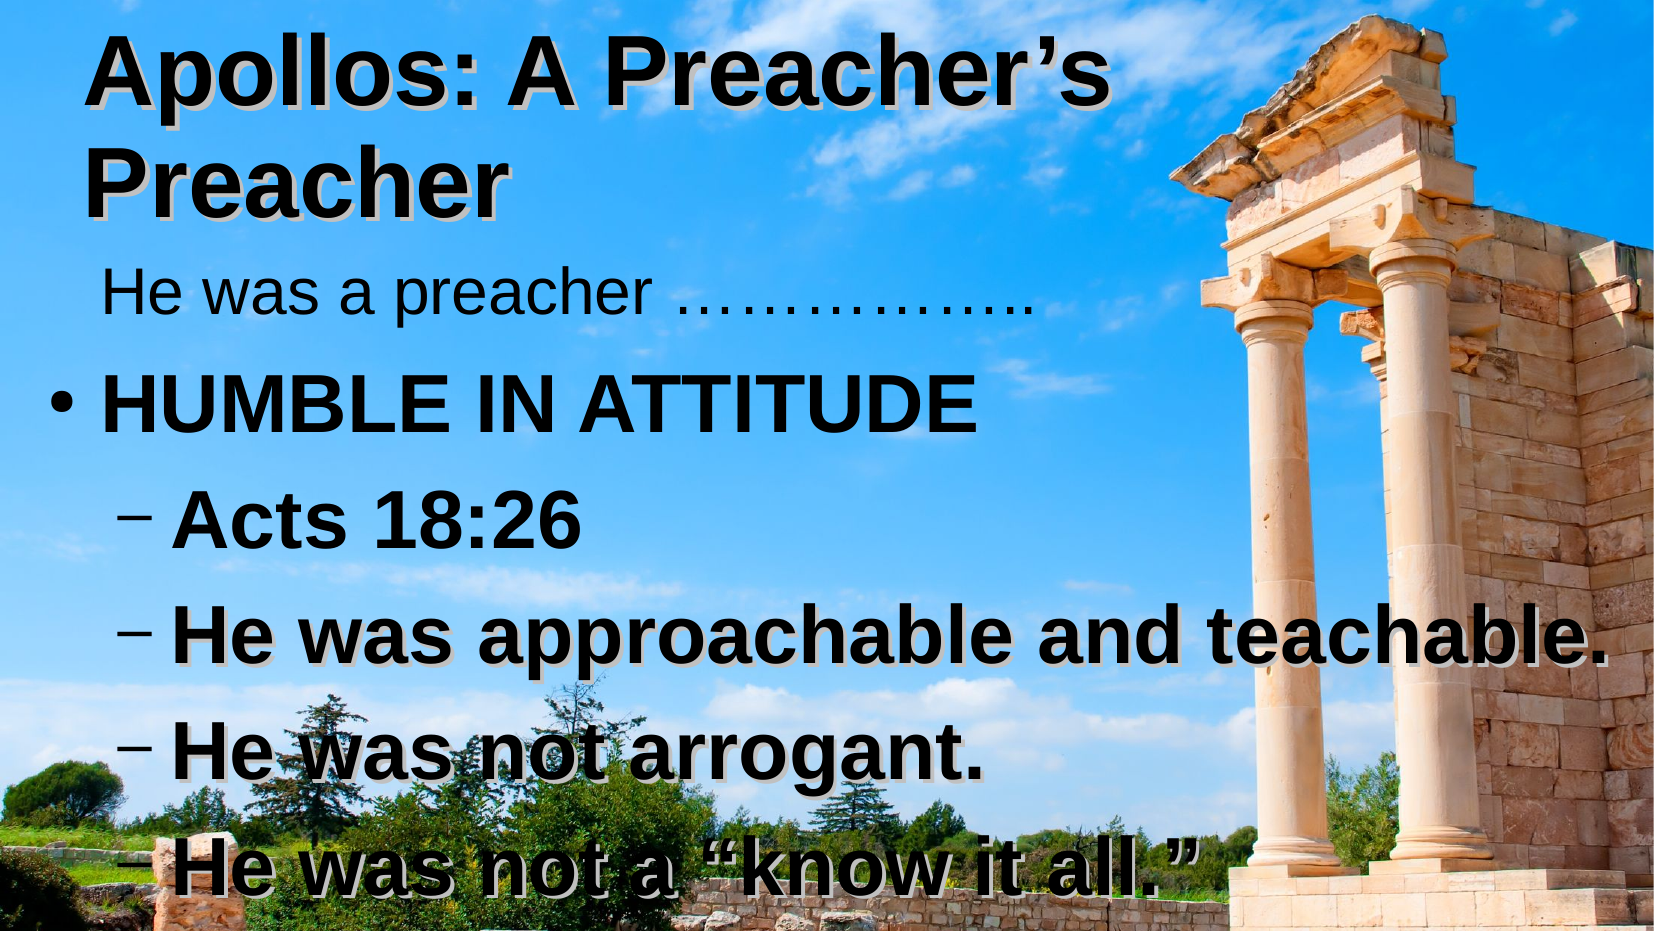

# Apollos: A Preacher’s Preacher
He was a preacher ……………..
HUMBLE IN ATTITUDE
Acts 18:26
He was approachable and teachable.
He was not arrogant.
He was not a “know it all.”